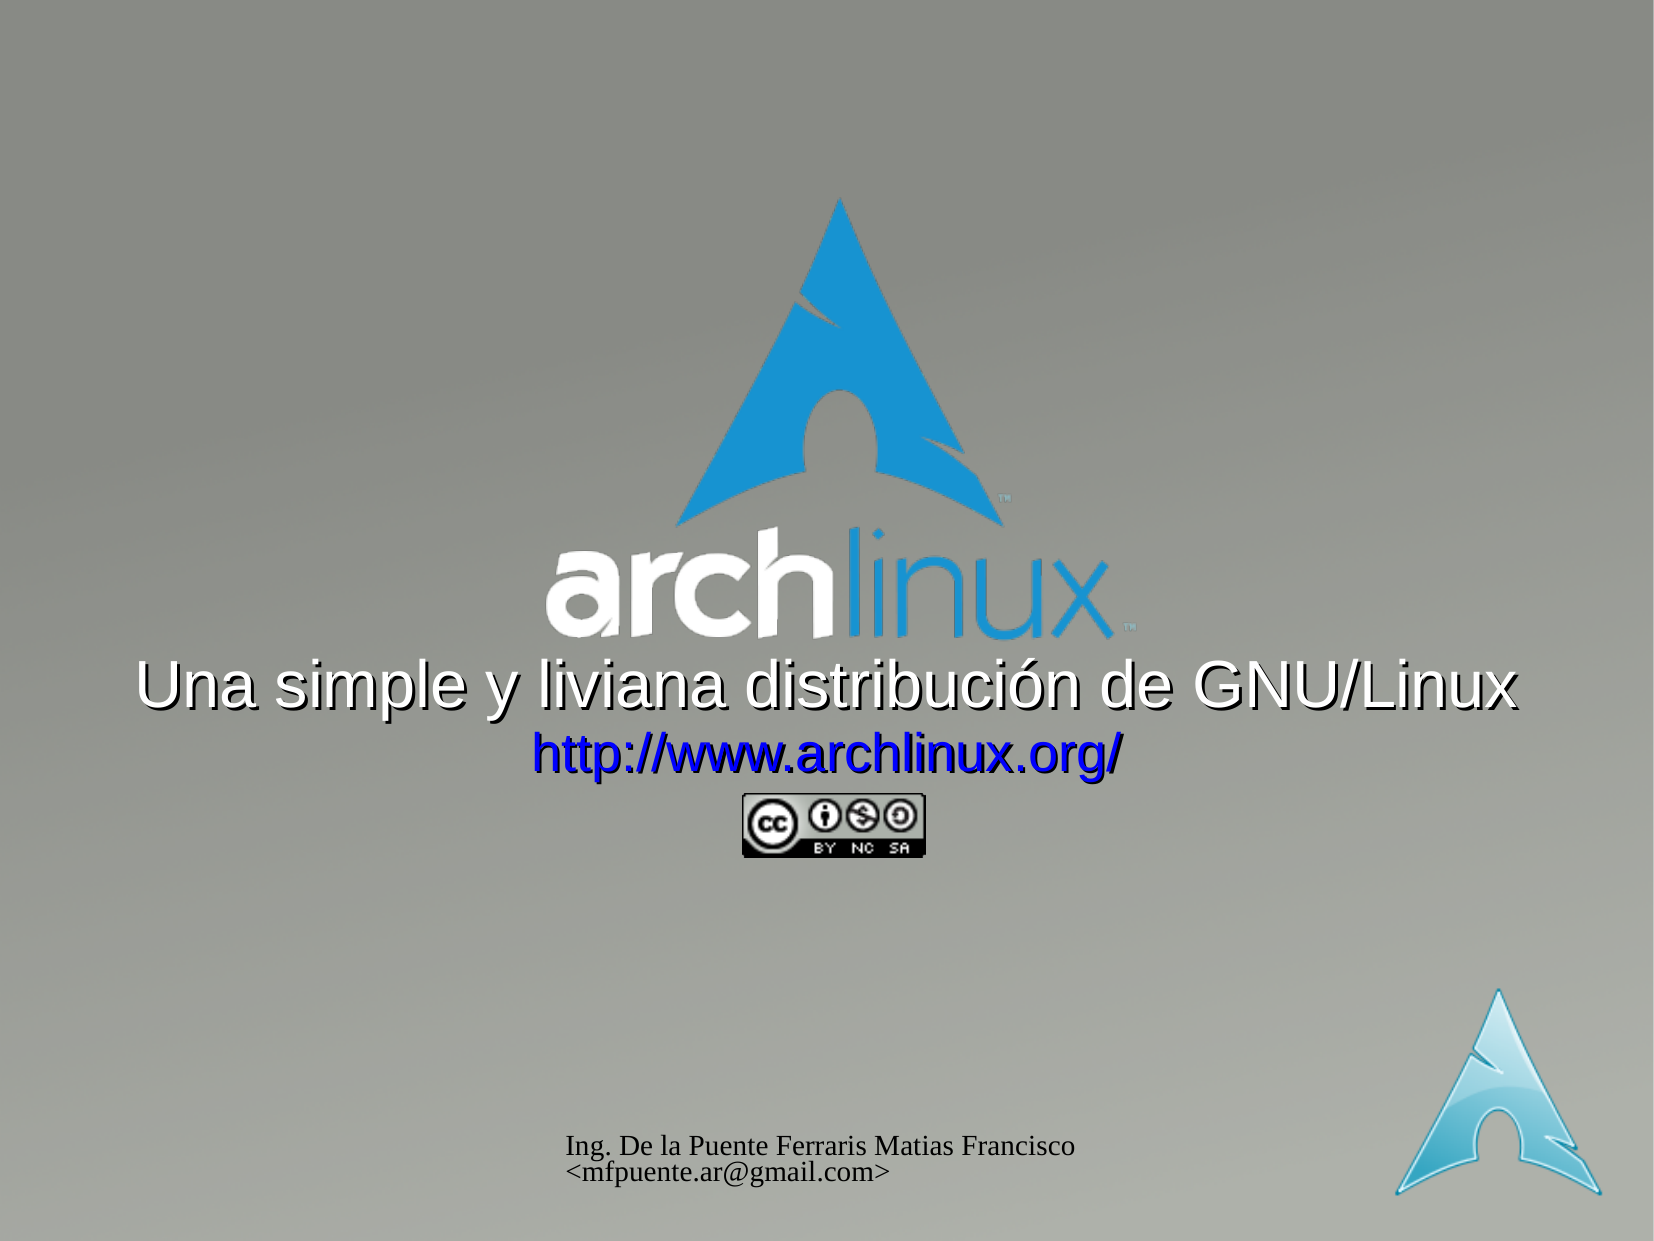

# Una simple y liviana distribución de GNU/Linux
http://www.archlinux.org/
Ing. De la Puente Ferraris Matias Francisco <mfpuente.ar@gmail.com>